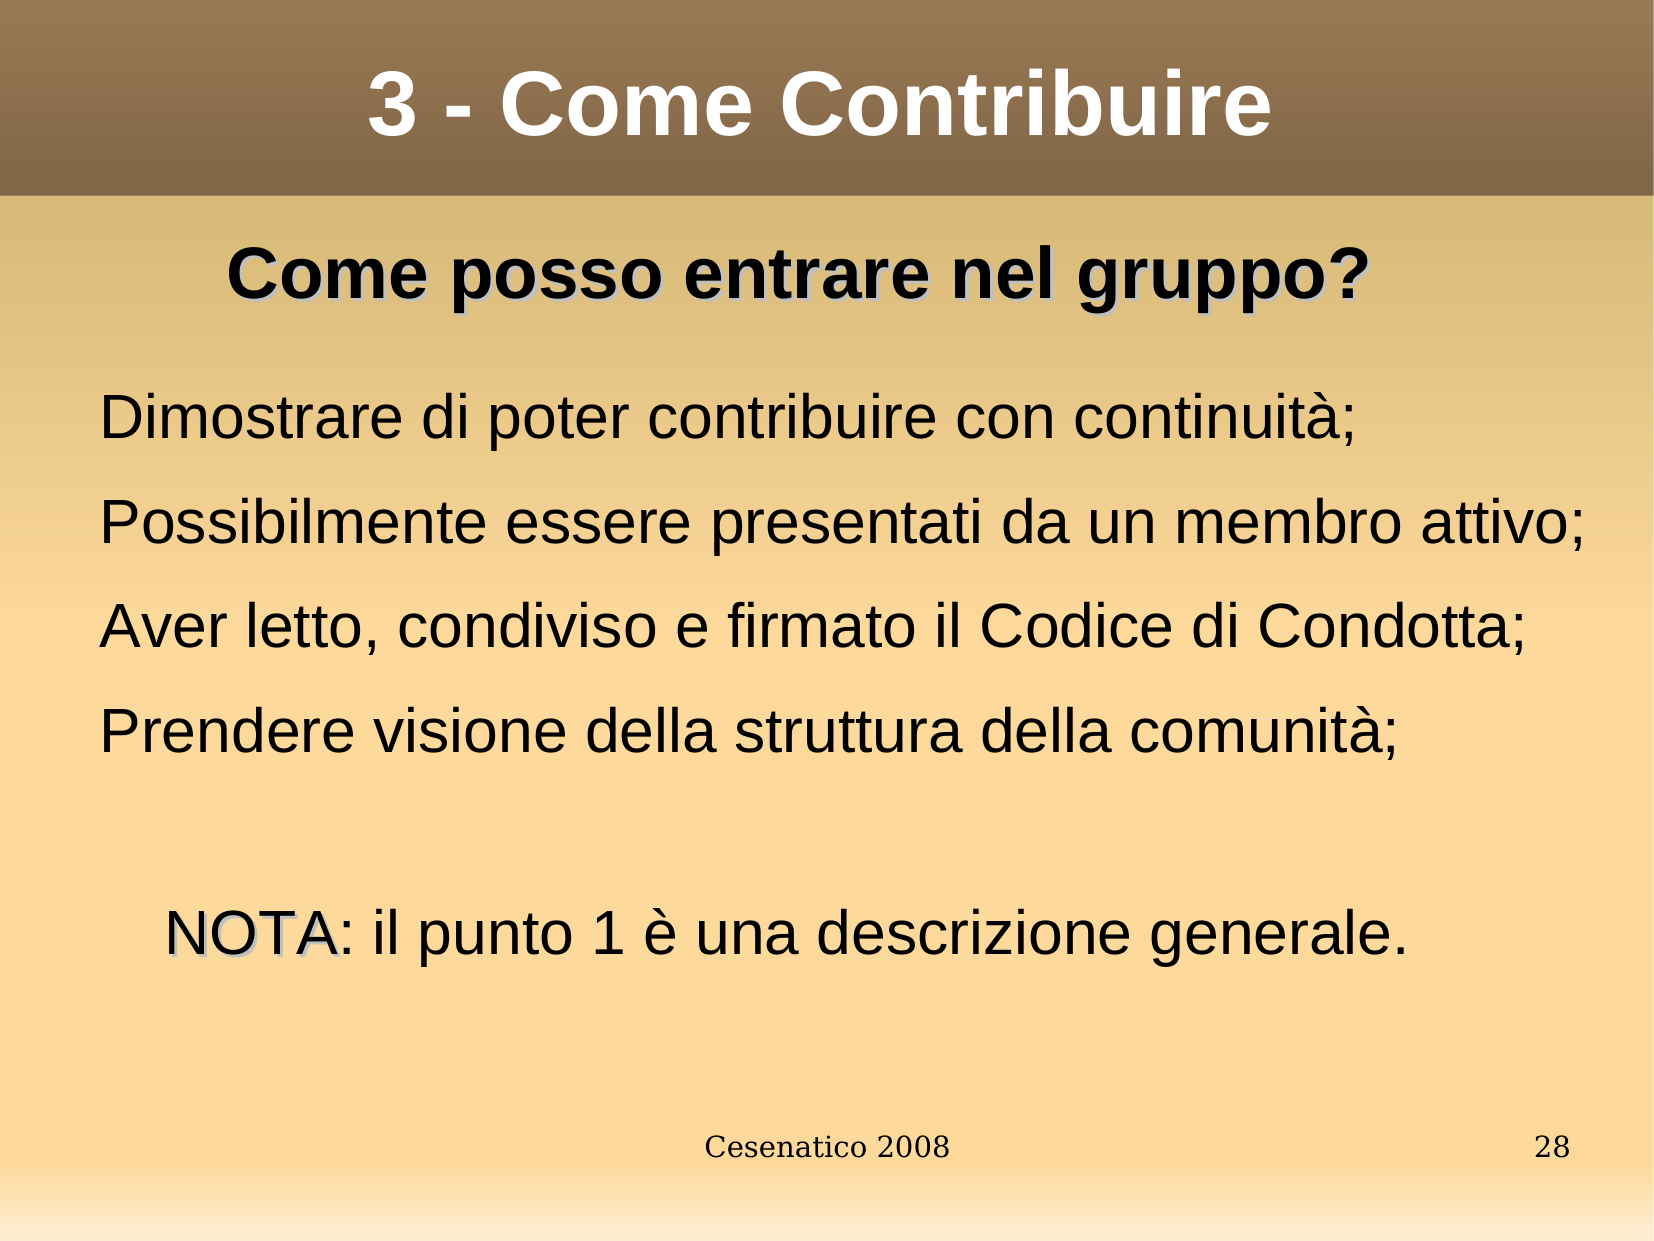

# 3 - Come Contribuire
Come posso entrare nel gruppo?
 Dimostrare di poter contribuire con continuità;
 Possibilmente essere presentati da un membro attivo;
 Aver letto, condiviso e firmato il Codice di Condotta;
 Prendere visione della struttura della comunità;
NOTA: il punto 1 è una descrizione generale.
Cesenatico 2008
28